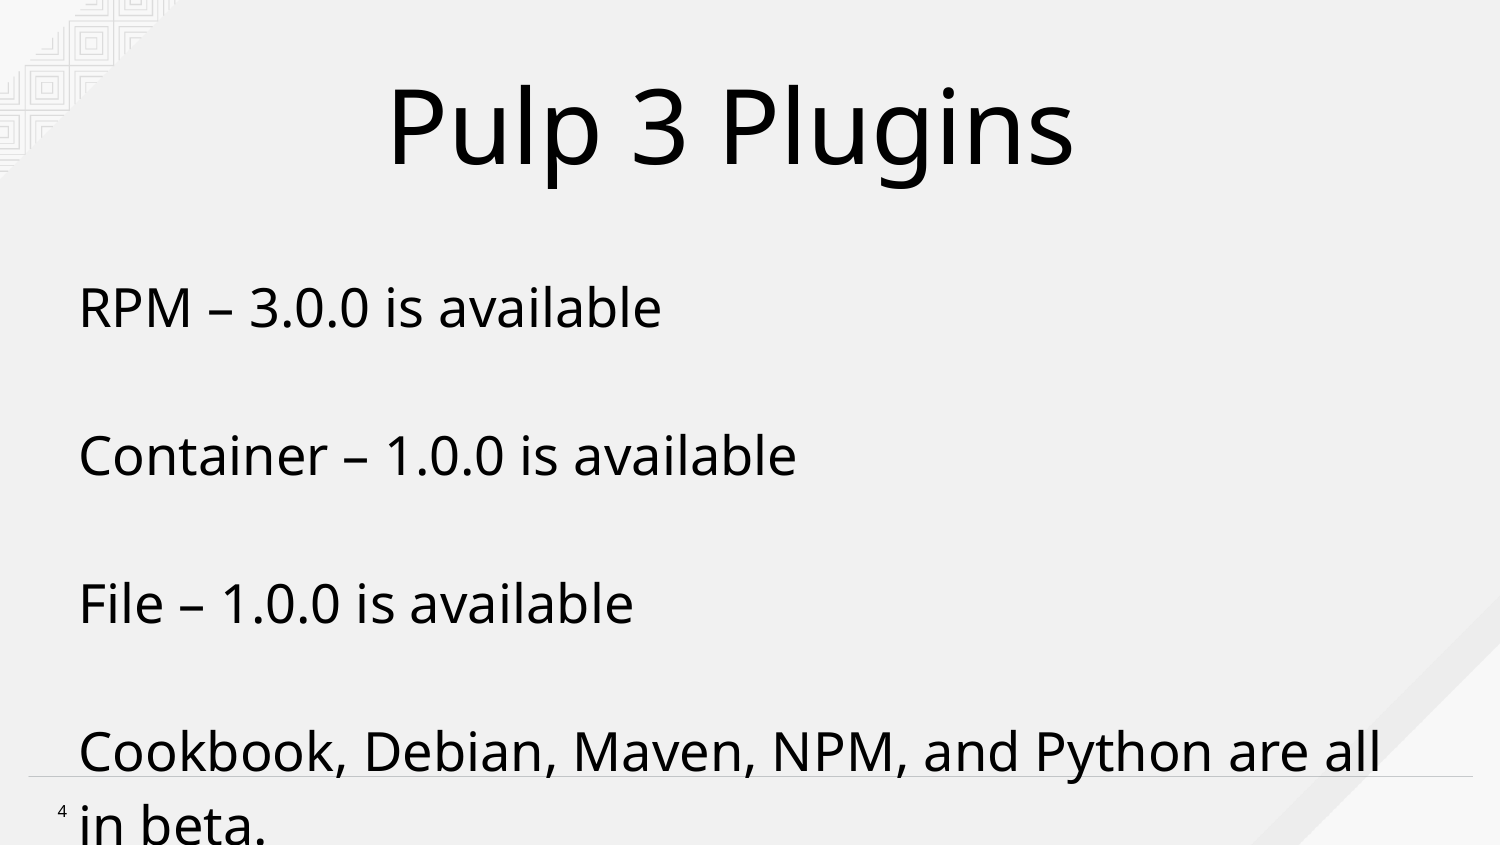

Pulp 3 Plugins
RPM – 3.0.0 is available
Container – 1.0.0 is available
File – 1.0.0 is available
Cookbook, Debian, Maven, NPM, and Python are all in beta.
4